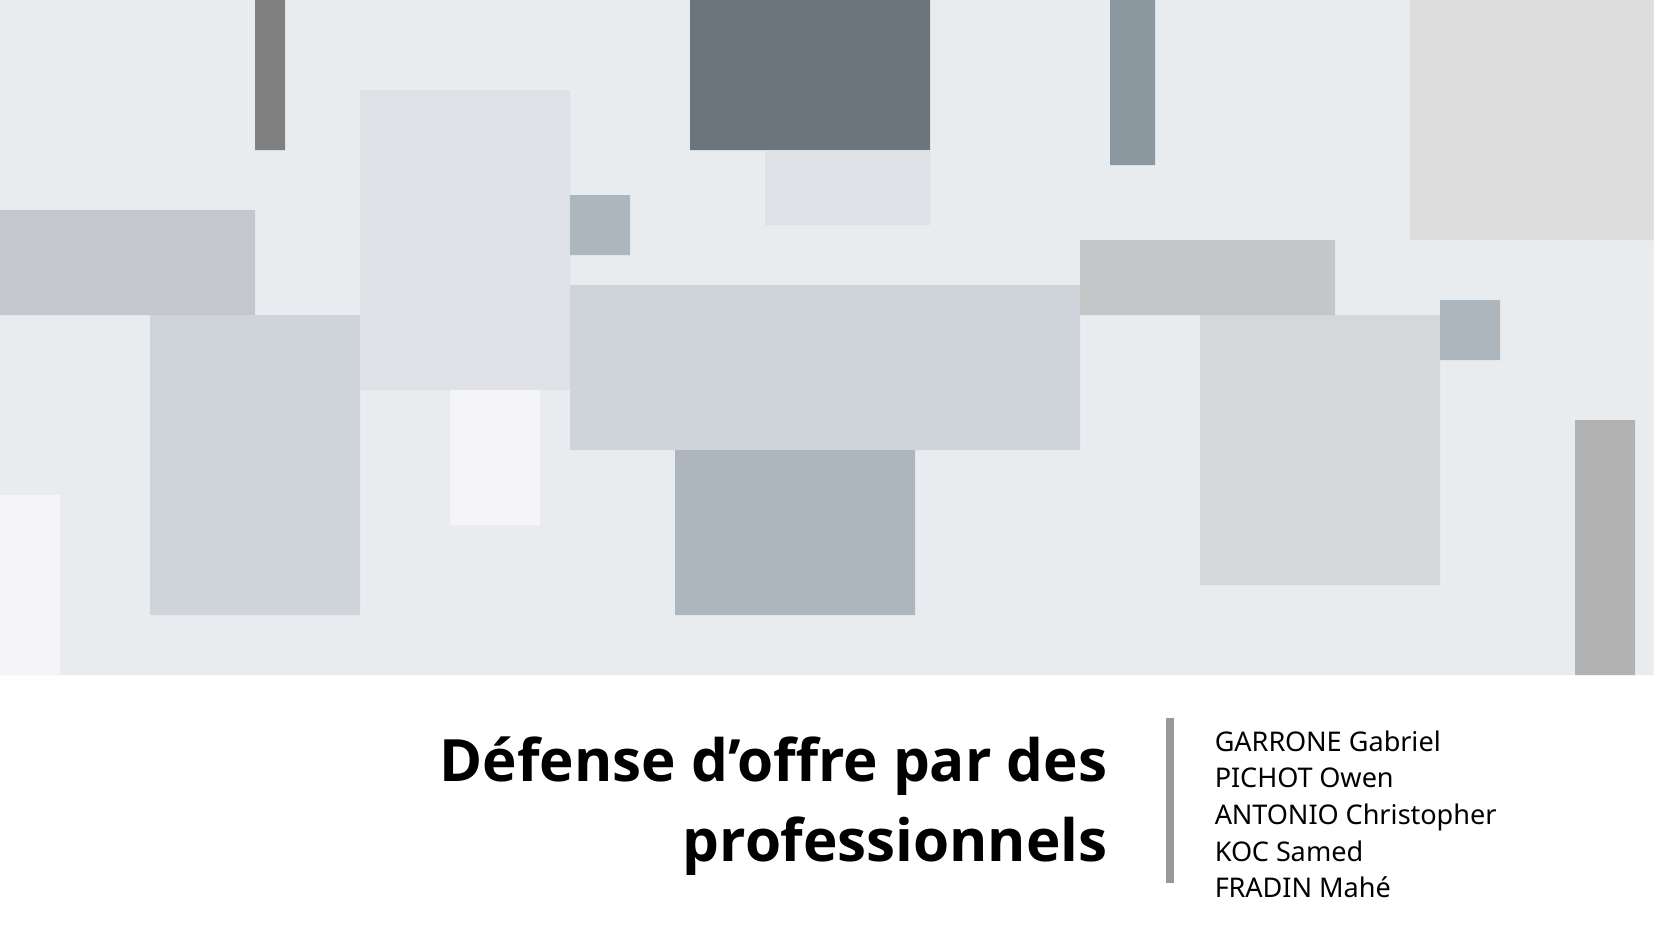

Défense d’offre par des professionnels
GARRONE Gabriel
PICHOT Owen
ANTONIO Christopher
KOC Samed
FRADIN Mahé